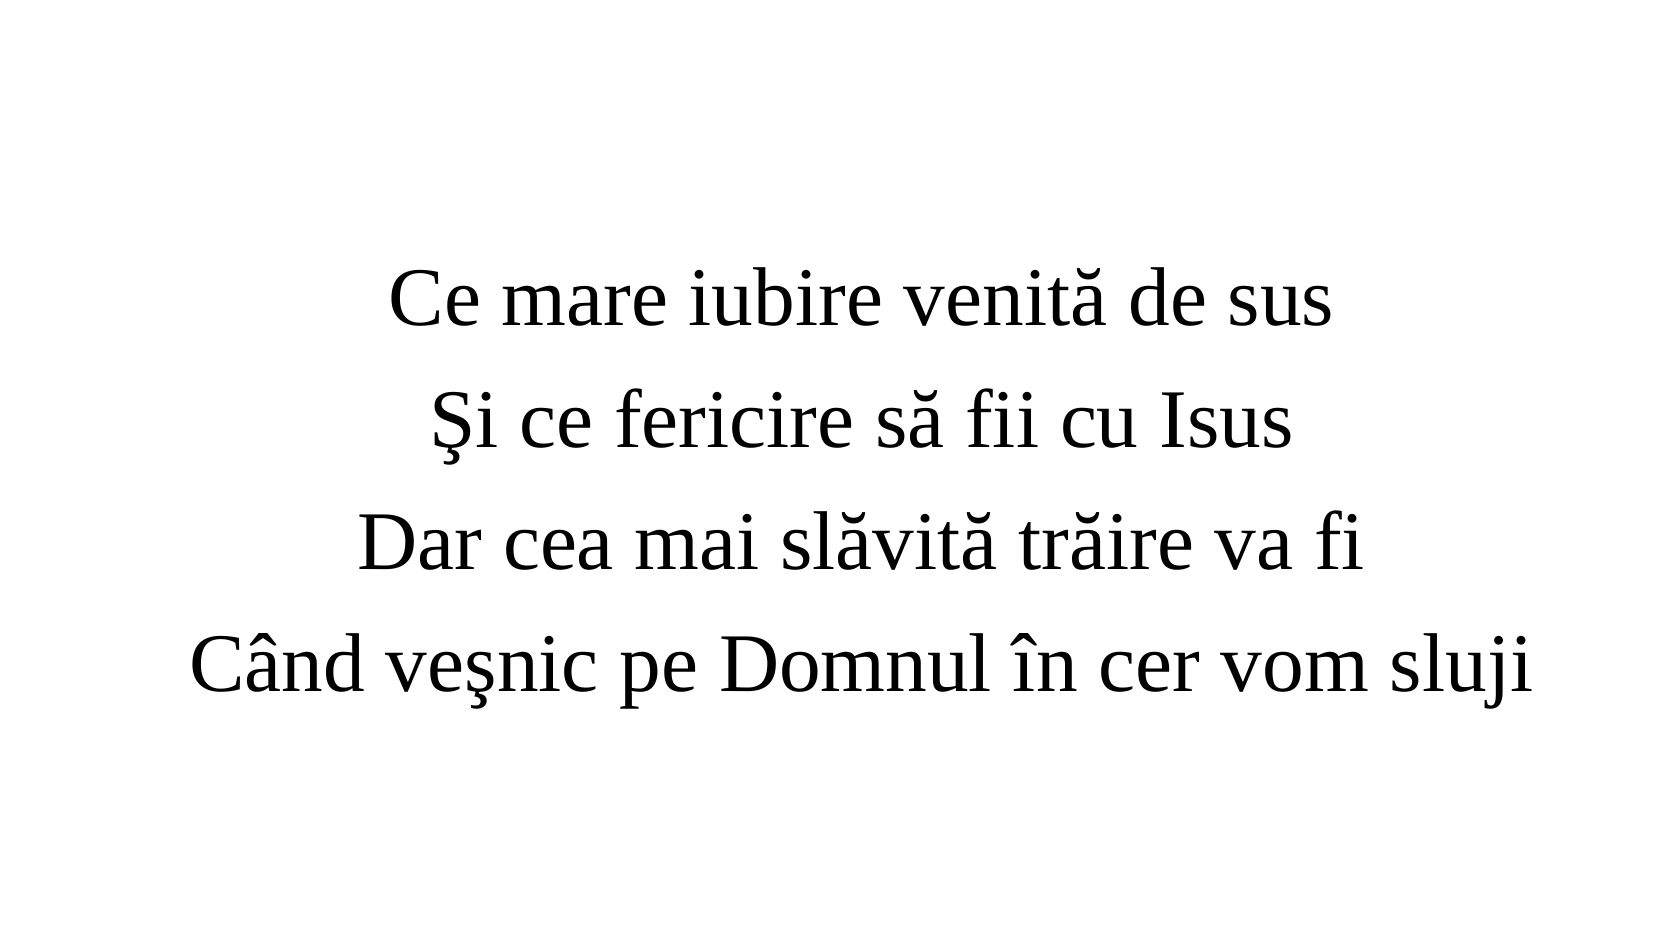

# Ce mare iubire venită de sus
Şi ce fericire să fii cu Isus
Dar cea mai slăvită trăire va fi
Când veşnic pe Domnul în cer vom sluji